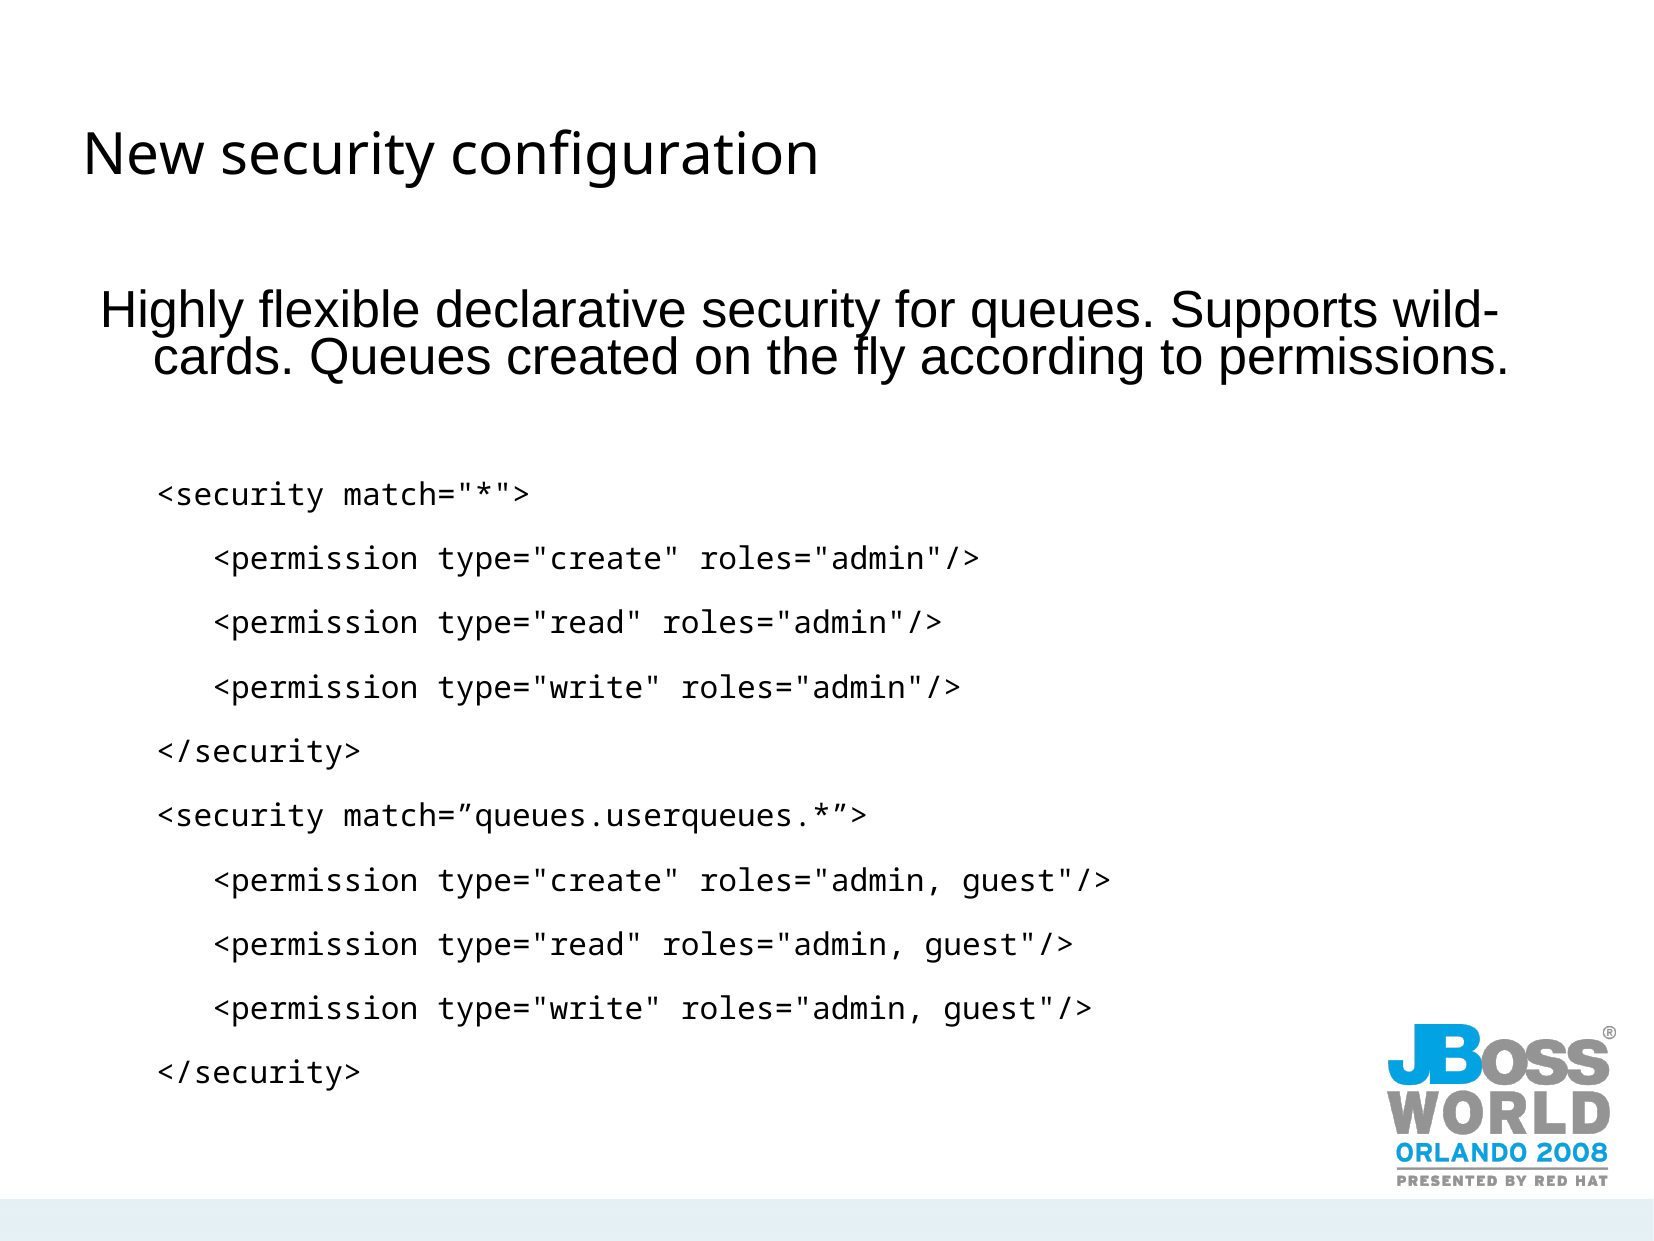

# New security configuration
Highly flexible declarative security for queues. Supports wild-cards. Queues created on the fly according to permissions.
 <security match="*">
 <permission type="create" roles="admin"/>
 <permission type="read" roles="admin"/>
 <permission type="write" roles="admin"/>
 </security>
 <security match=”queues.userqueues.*”>
 <permission type="create" roles="admin, guest"/>
 <permission type="read" roles="admin, guest"/>
 <permission type="write" roles="admin, guest"/>
 </security>